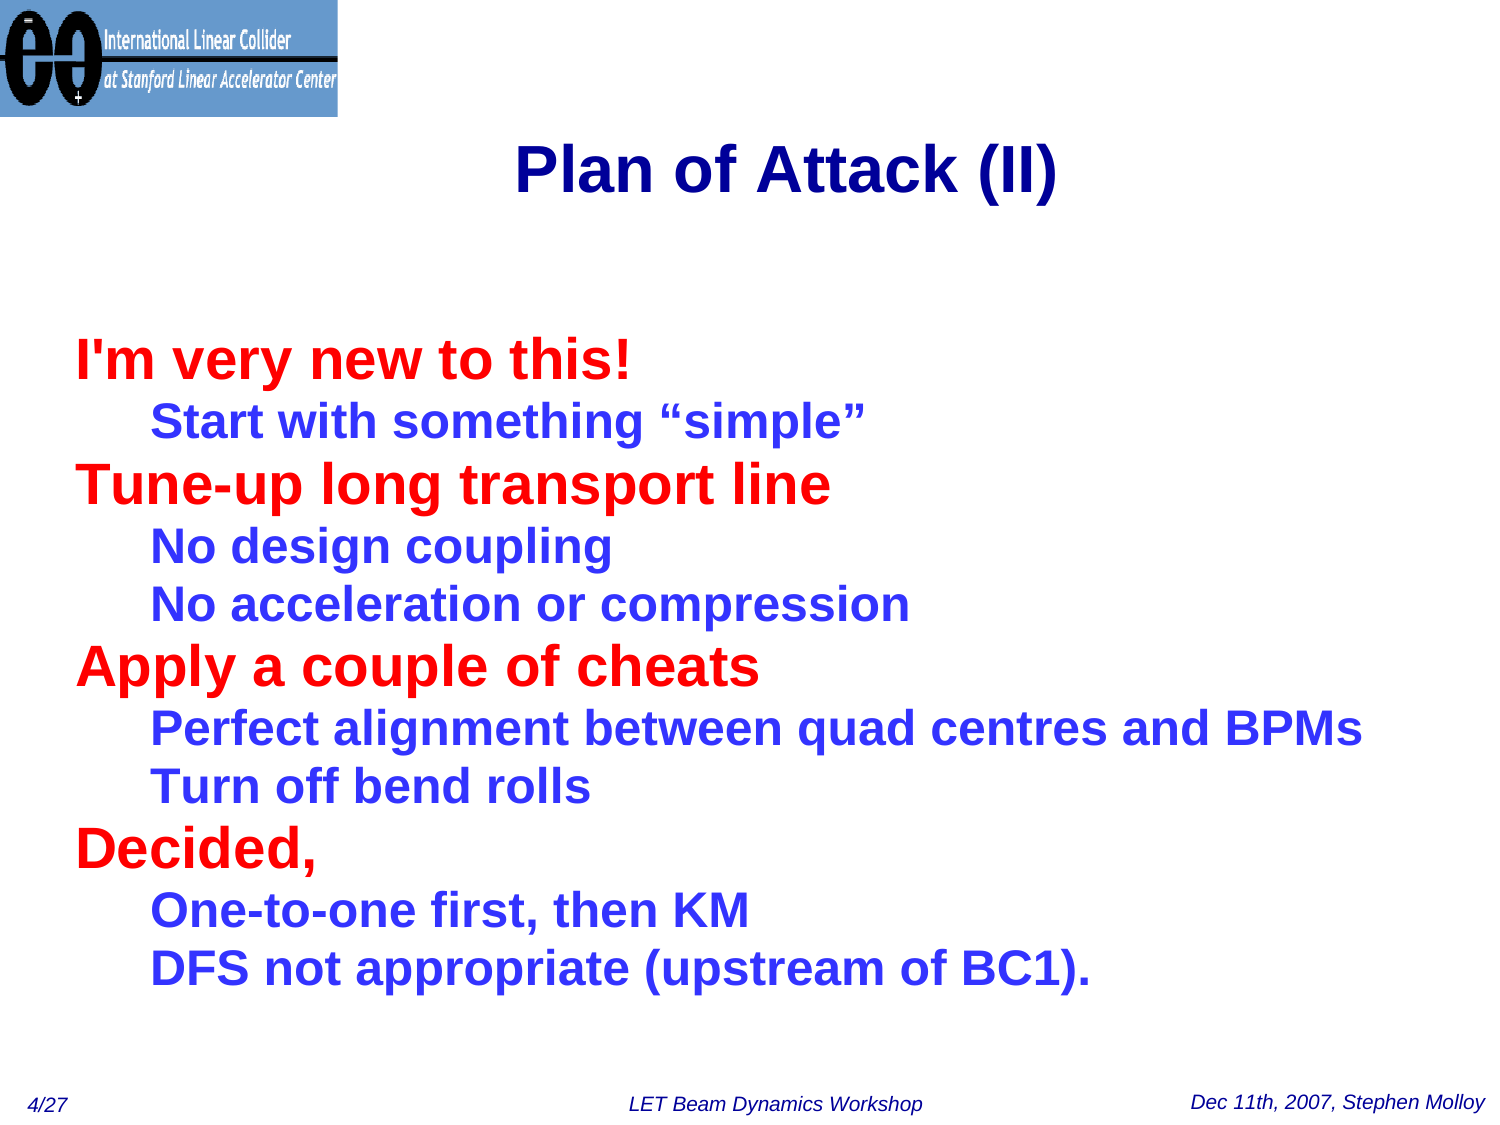

# Plan of Attack (II)
I'm very new to this!
Start with something “simple”
Tune-up long transport line
No design coupling
No acceleration or compression
Apply a couple of cheats
Perfect alignment between quad centres and BPMs
Turn off bend rolls
Decided,
One-to-one first, then KM
DFS not appropriate (upstream of BC1).